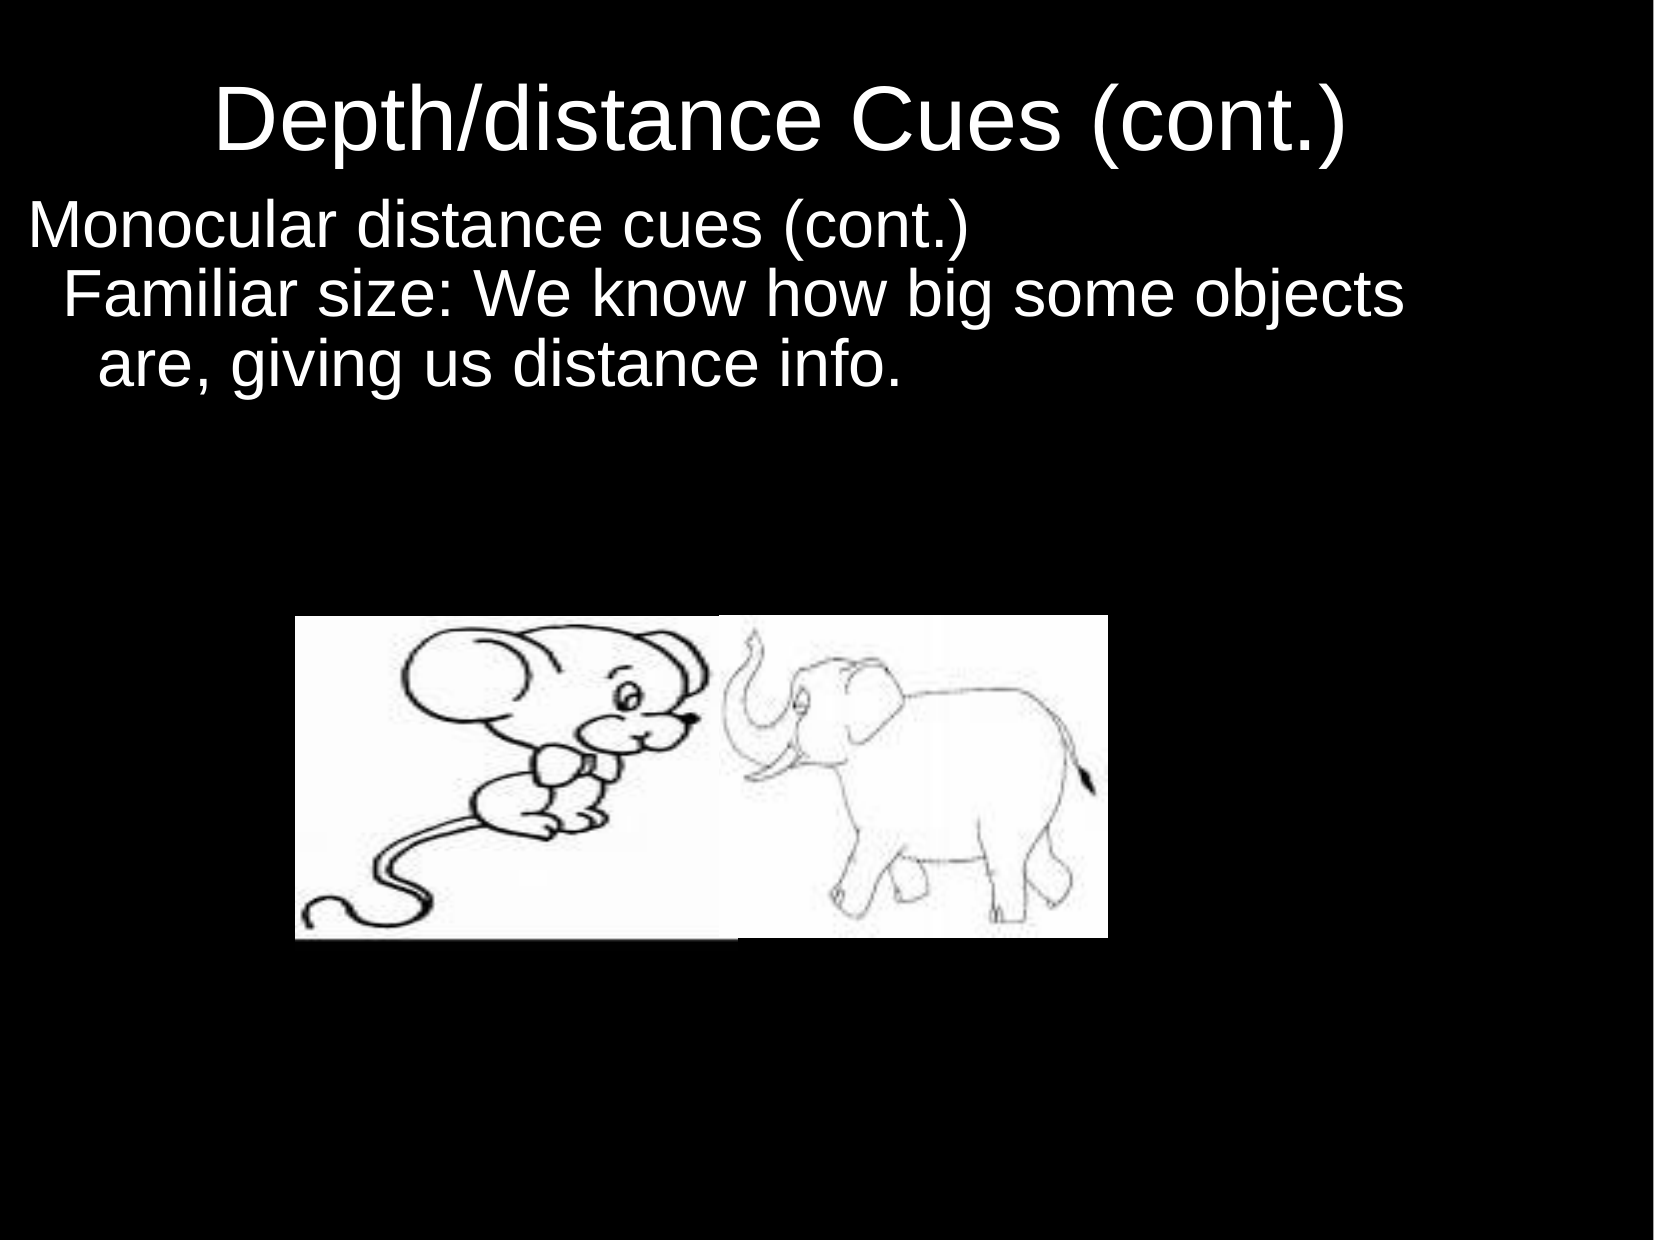

# Depth/distance Cues (cont.)
Monocular distance cues (cont.)
Familiar size: We know how big some objects are, giving us distance info.